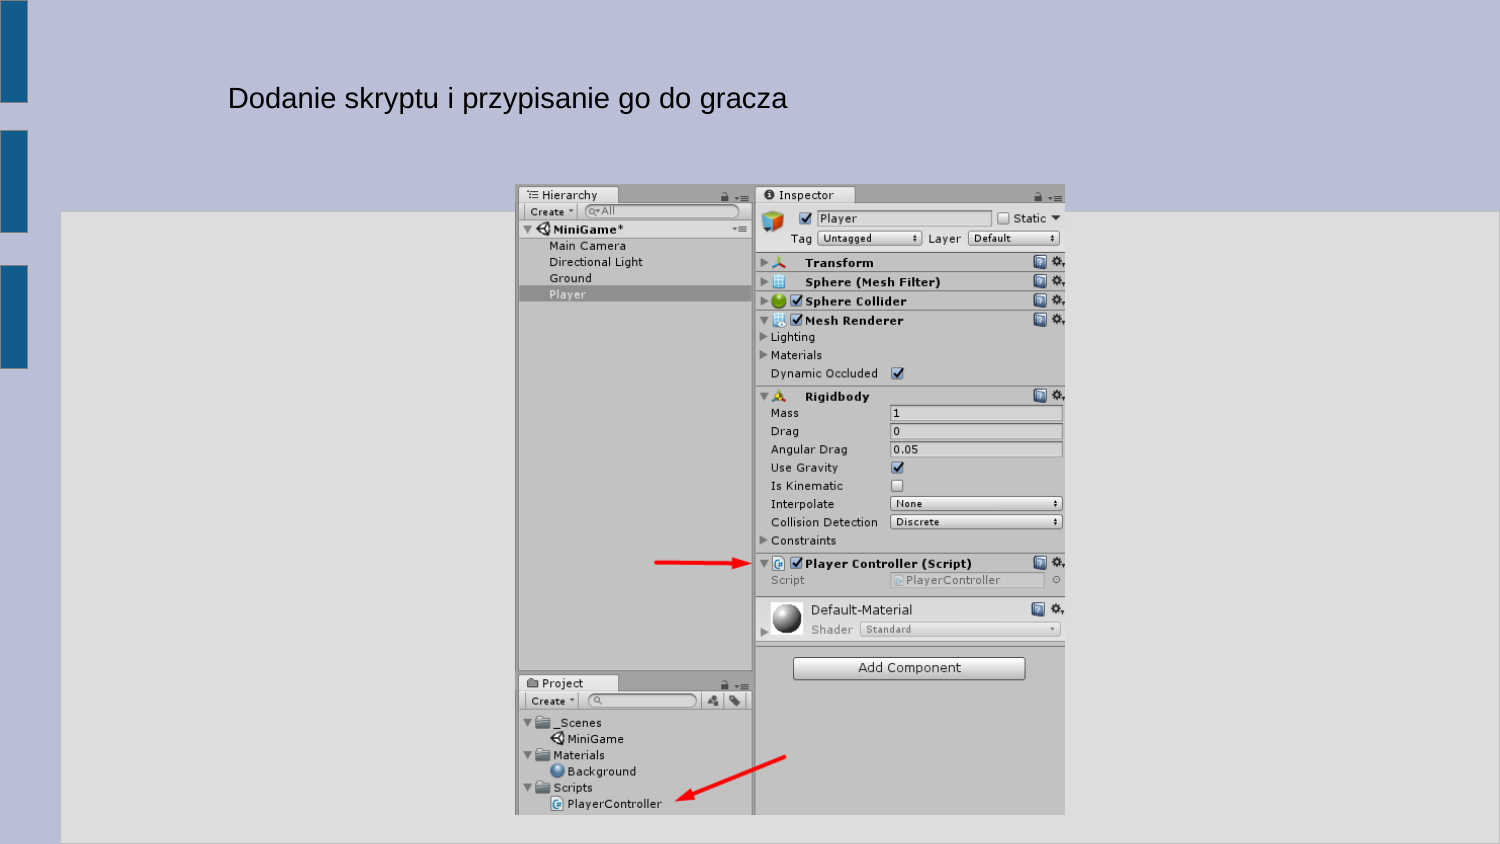

# Dodanie skryptu i przypisanie go do gracza